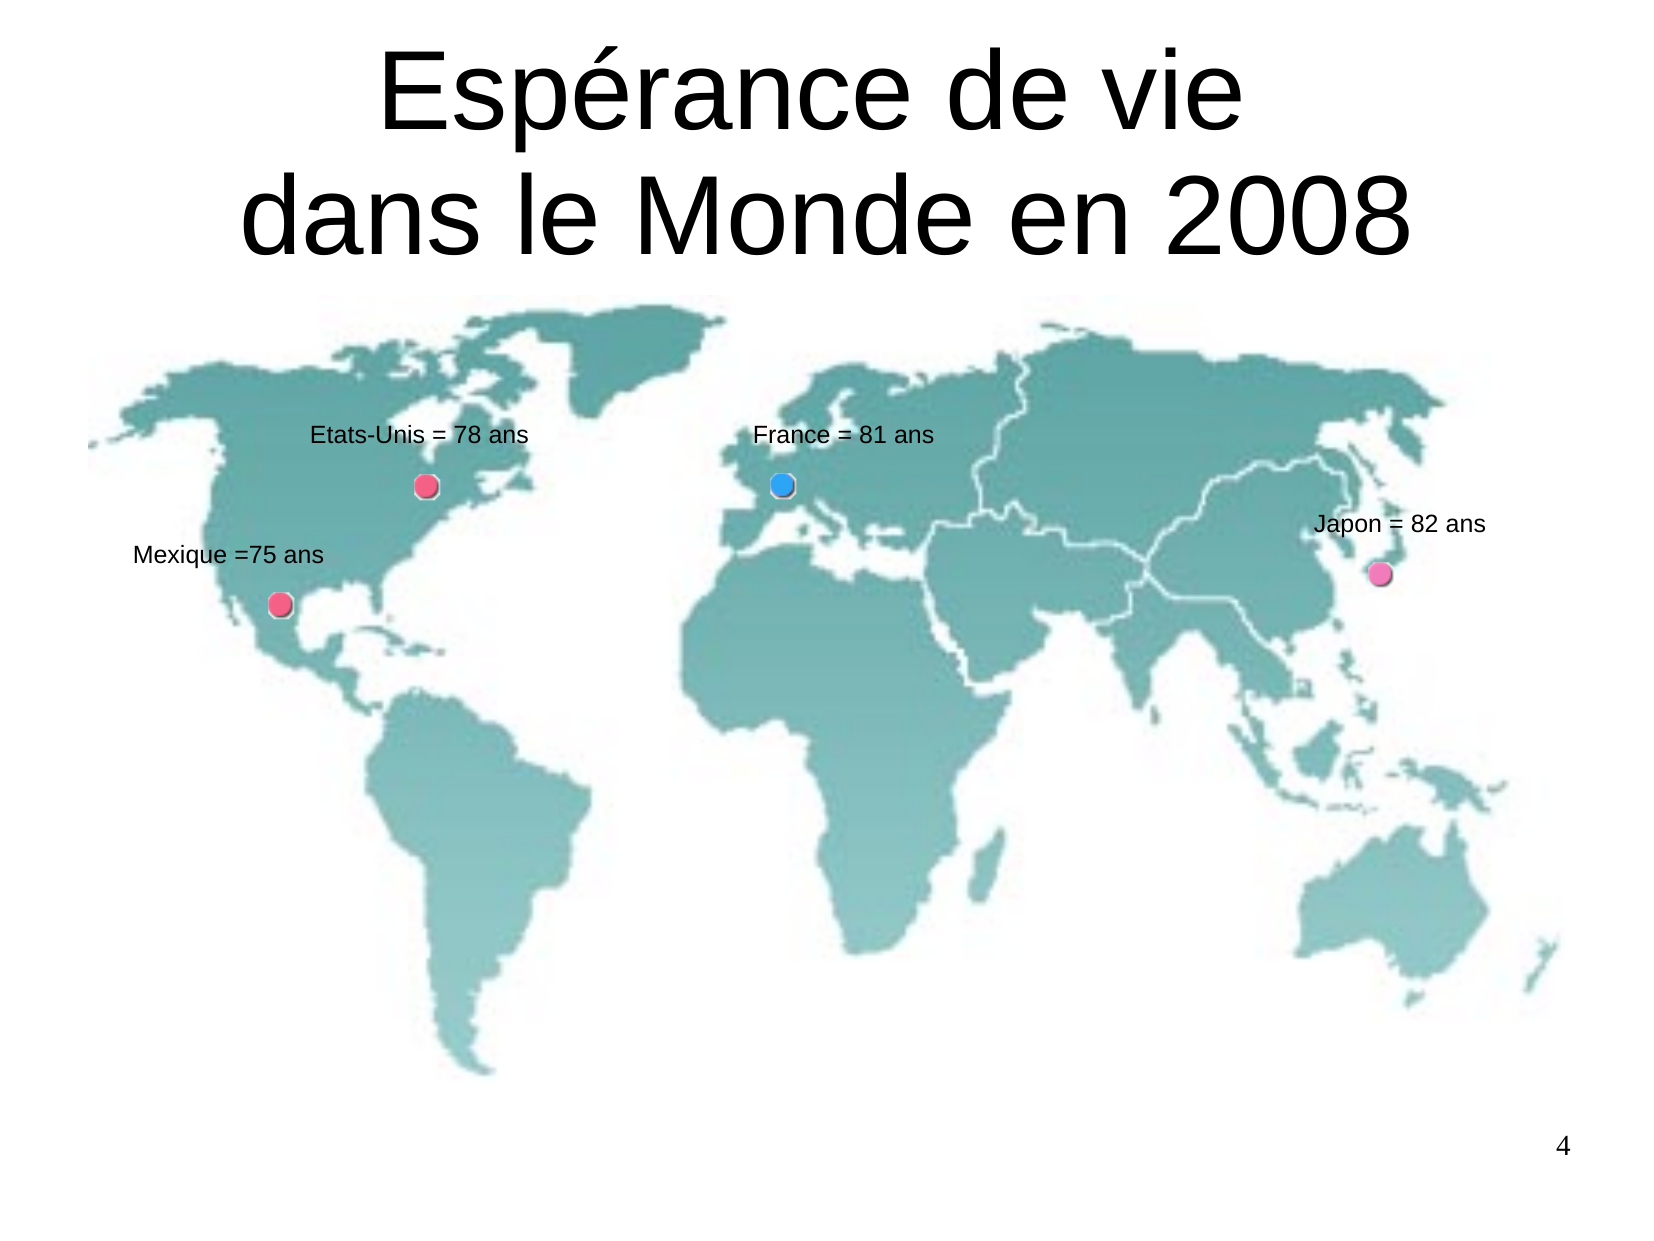

# Espérance de vie dans le Monde en 2008
Etats-Unis = 78 ans
France = 81 ans
Japon = 82 ans
Mexique =75 ans
4